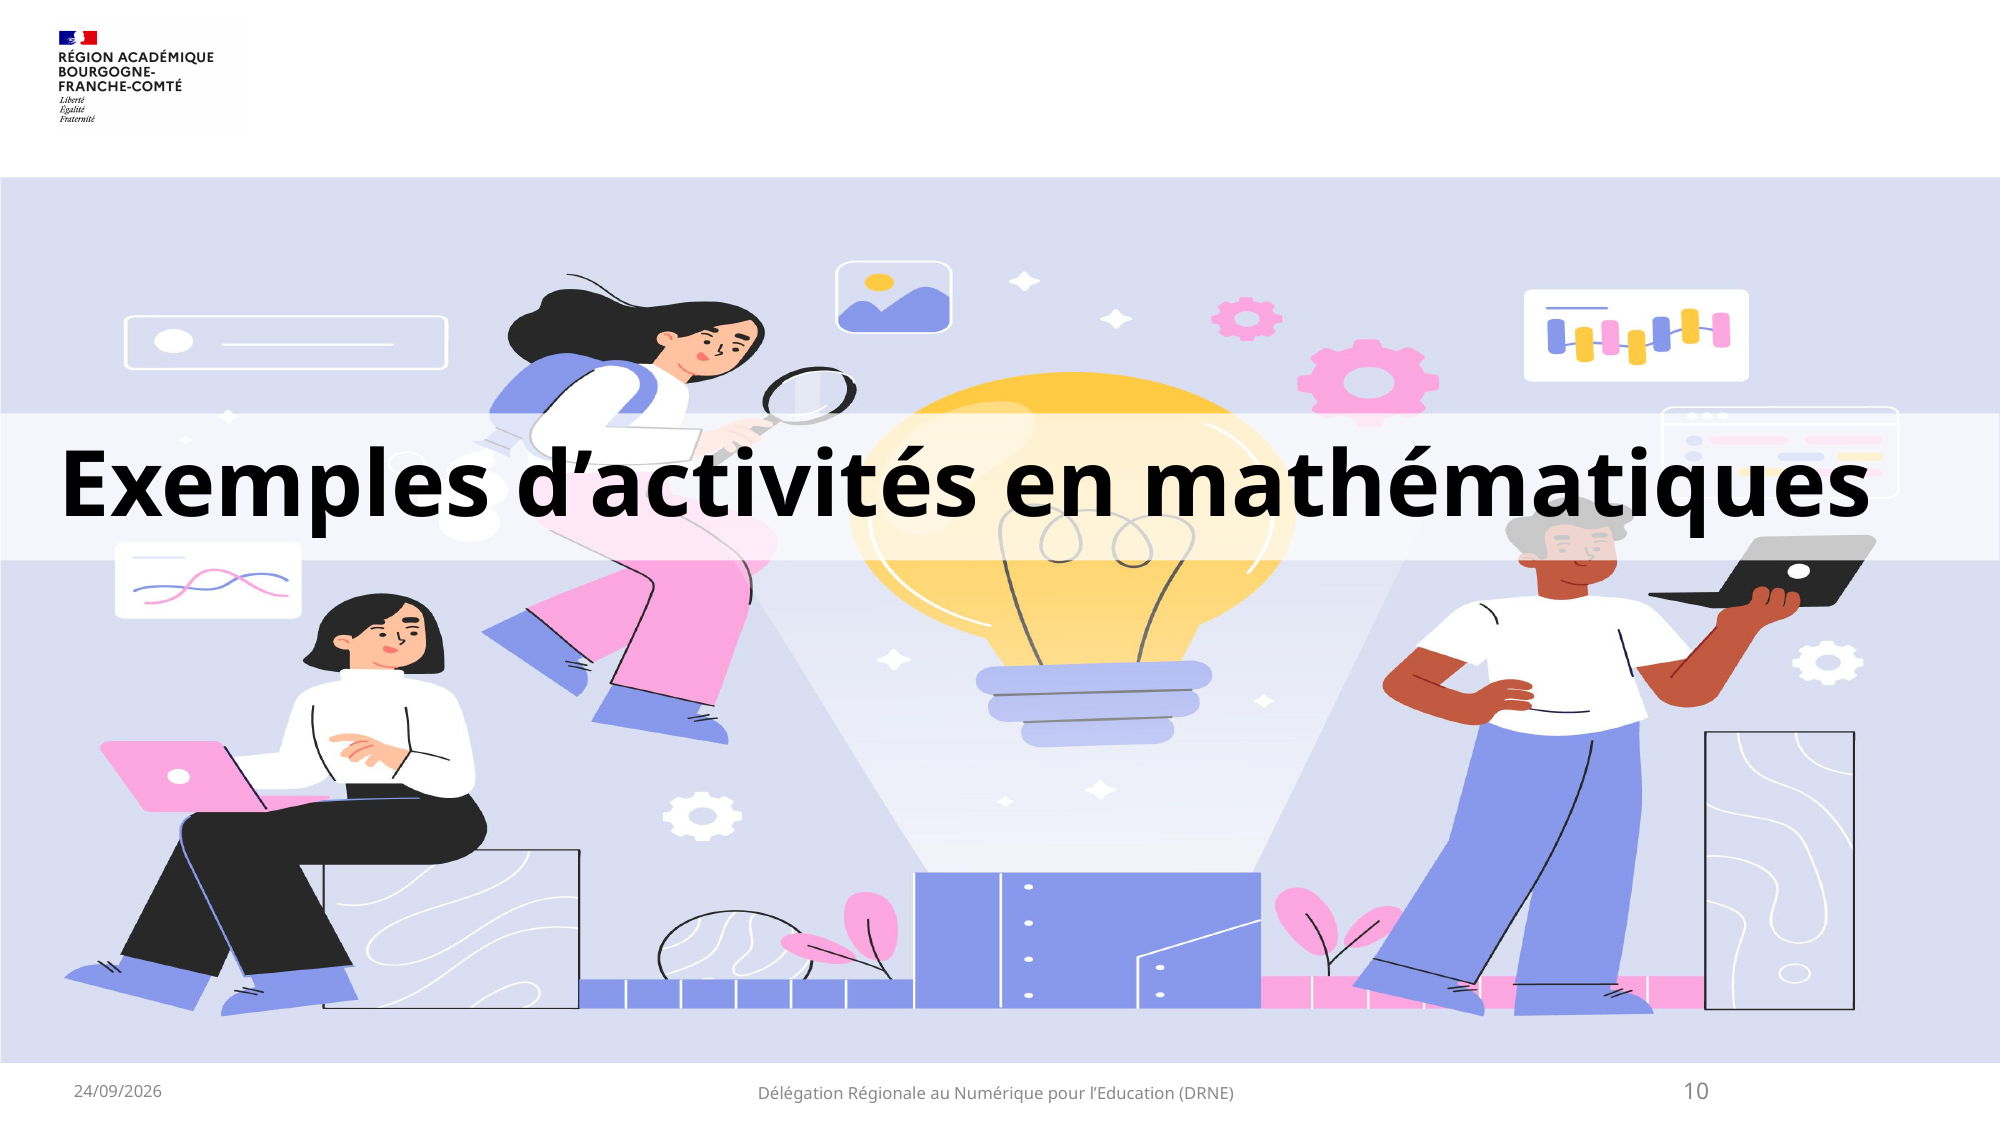

# Exemples d’activités en mathématiques
Délégation Régionale au Numérique pour l’Education (DRNE)